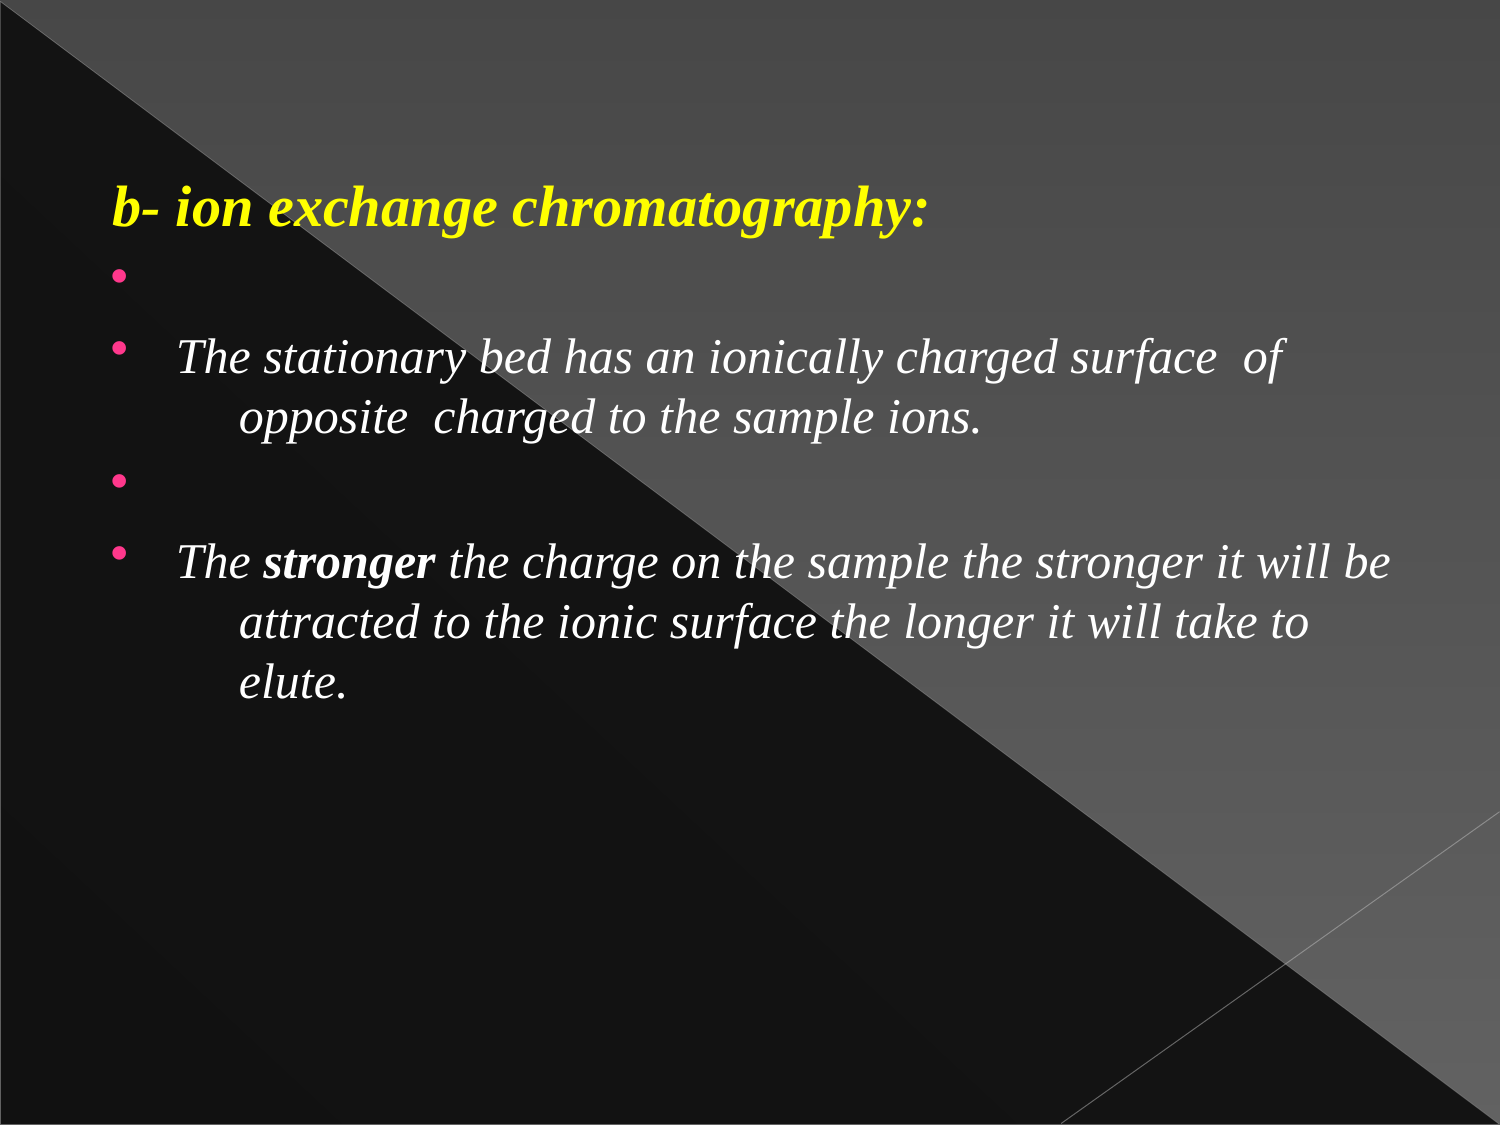

# b- ion exchange chromatography:
The stationary bed has an ionically charged surface of opposite charged to the sample ions.
The stronger the charge on the sample the stronger it will be attracted to the ionic surface the longer it will take to elute.